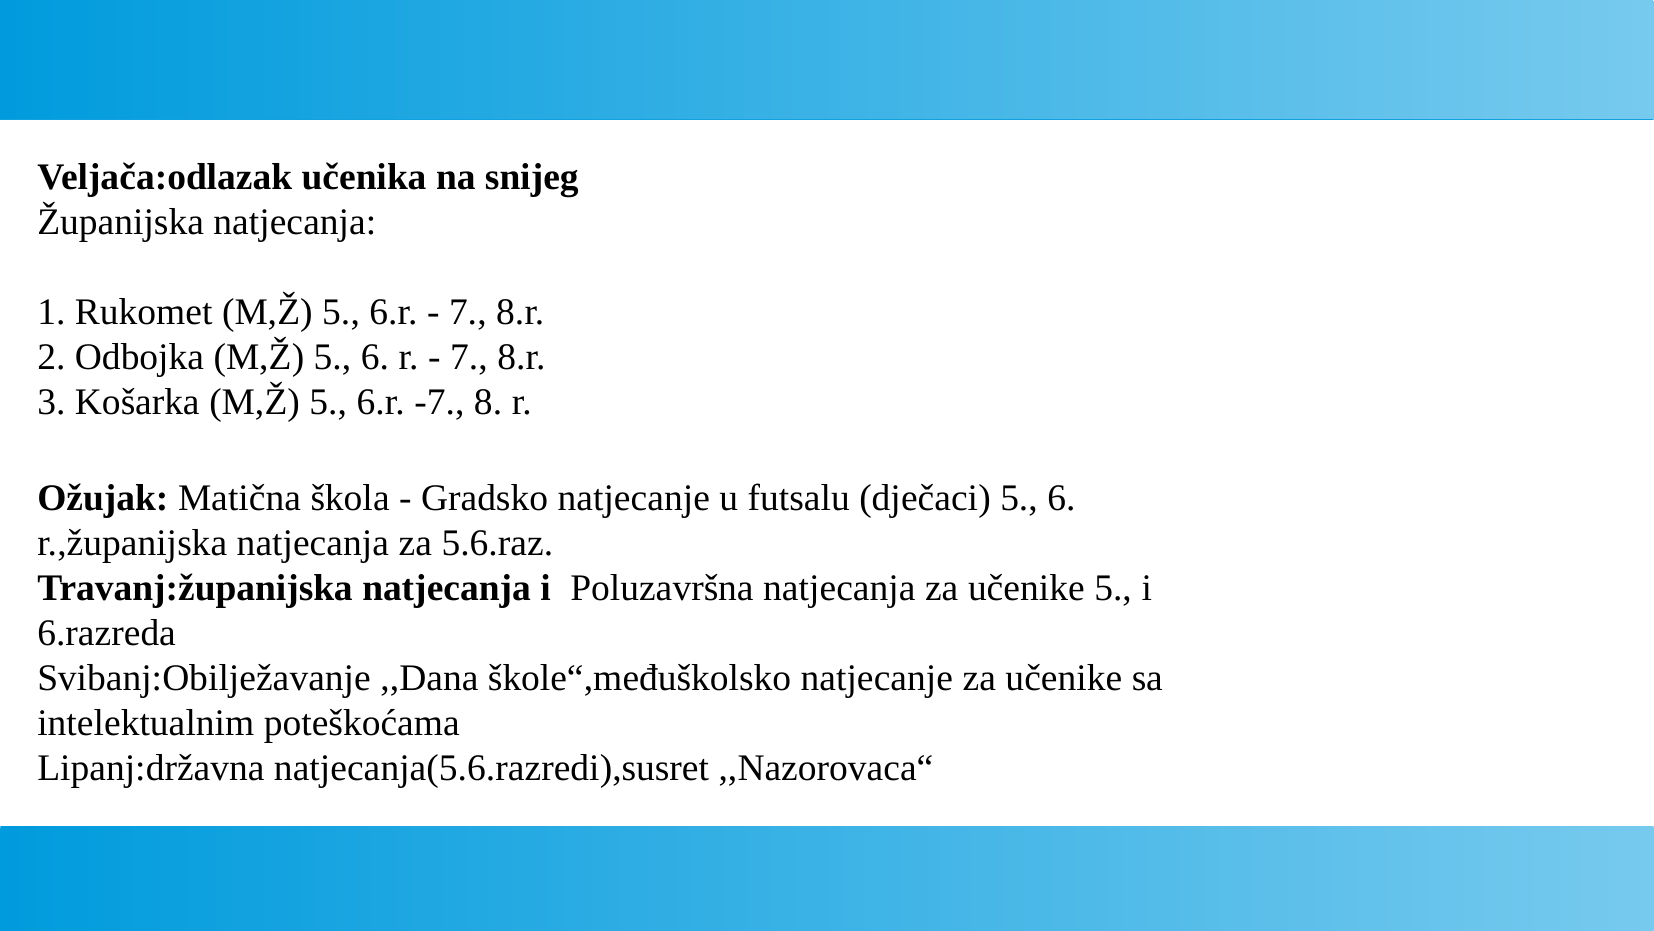

Veljača:odlazak učenika na snijeg
Županijska natjecanja:
1. Rukomet (M,Ž) 5., 6.r. - 7., 8.r.
2. Odbojka (M,Ž) 5., 6. r. - 7., 8.r.
3. Košarka (M,Ž) 5., 6.r. -7., 8. r.
Ožujak: Matična škola - Gradsko natjecanje u futsalu (dječaci) 5., 6. r.,županijska natjecanja za 5.6.raz.
Travanj:županijska natjecanja i Poluzavršna natjecanja za učenike 5., i 6.razreda
Svibanj:Obilježavanje ,,Dana škole“,međuškolsko natjecanje za učenike sa intelektualnim poteškoćama
Lipanj:državna natjecanja(5.6.razredi),susret ,,Nazorovaca“